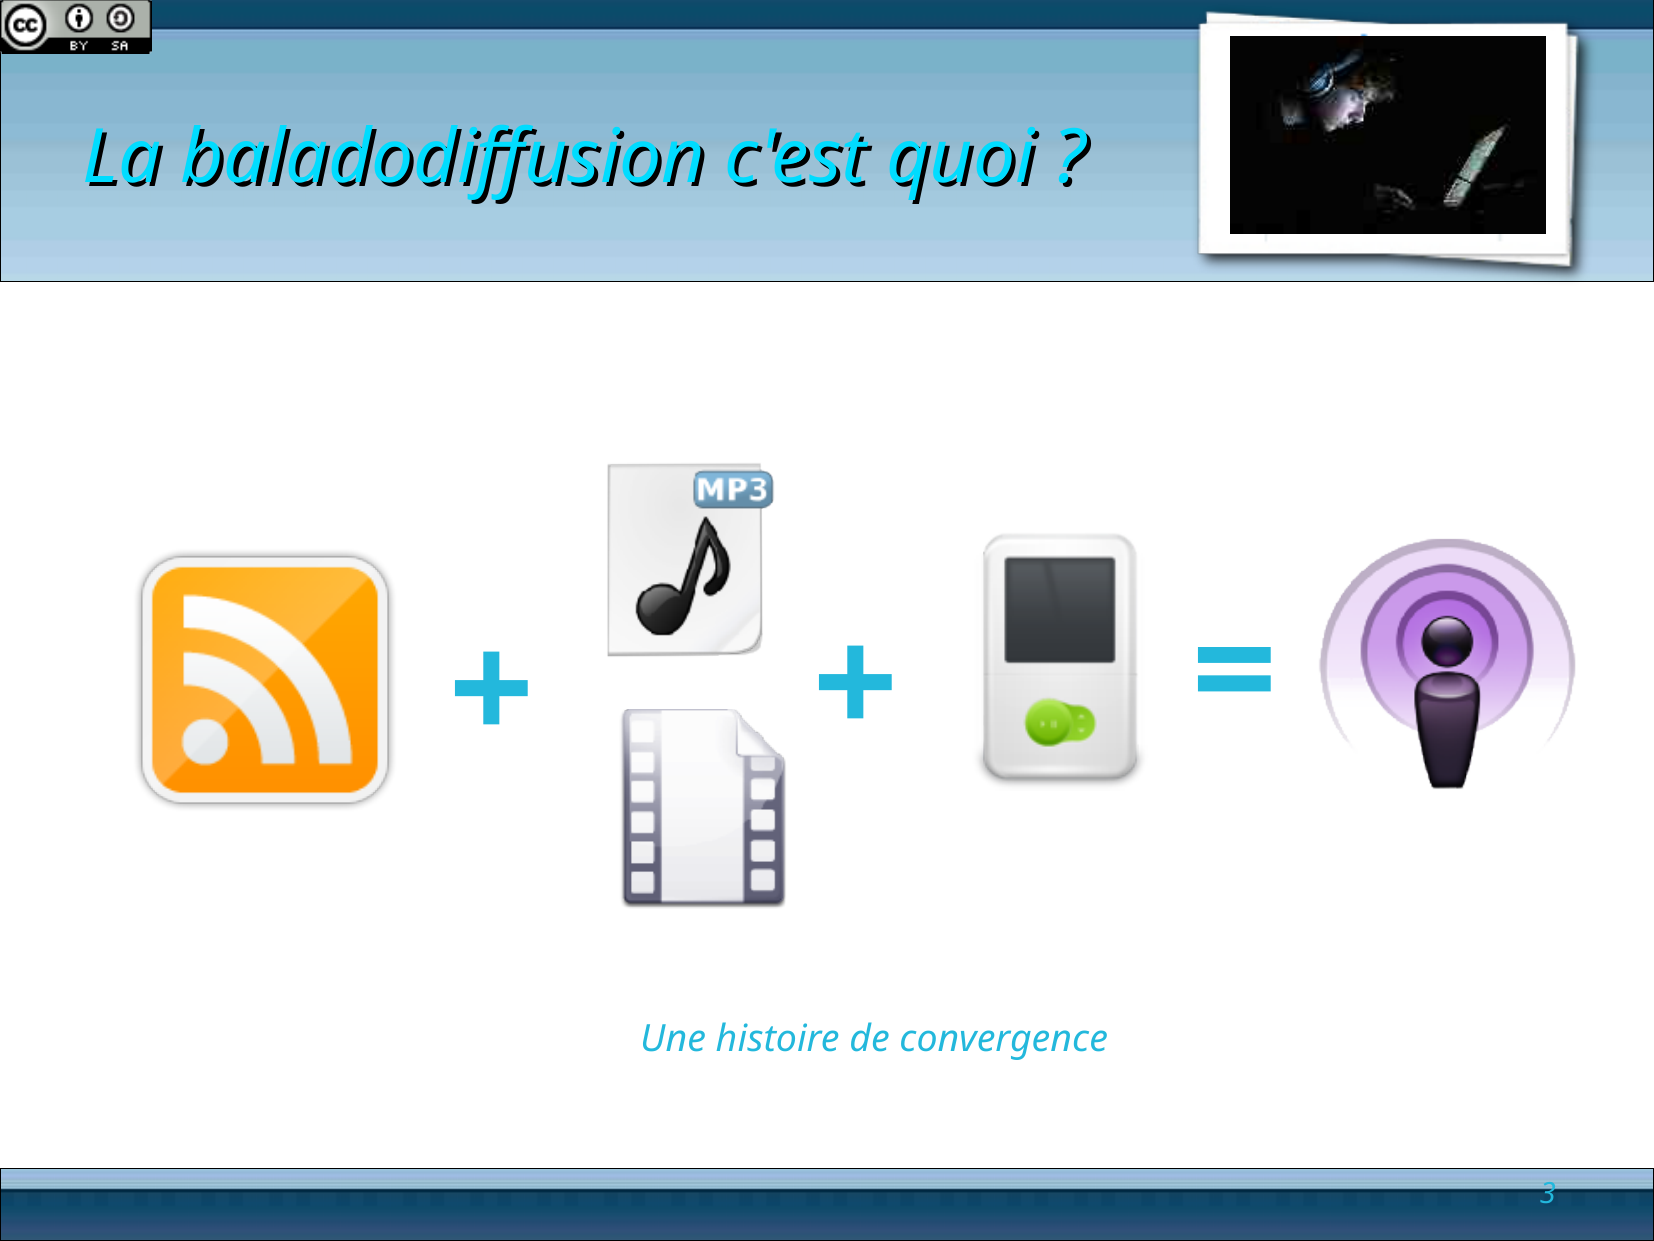

# La baladodiffusion c'est quoi ?
=
+
+
Une histoire de convergence